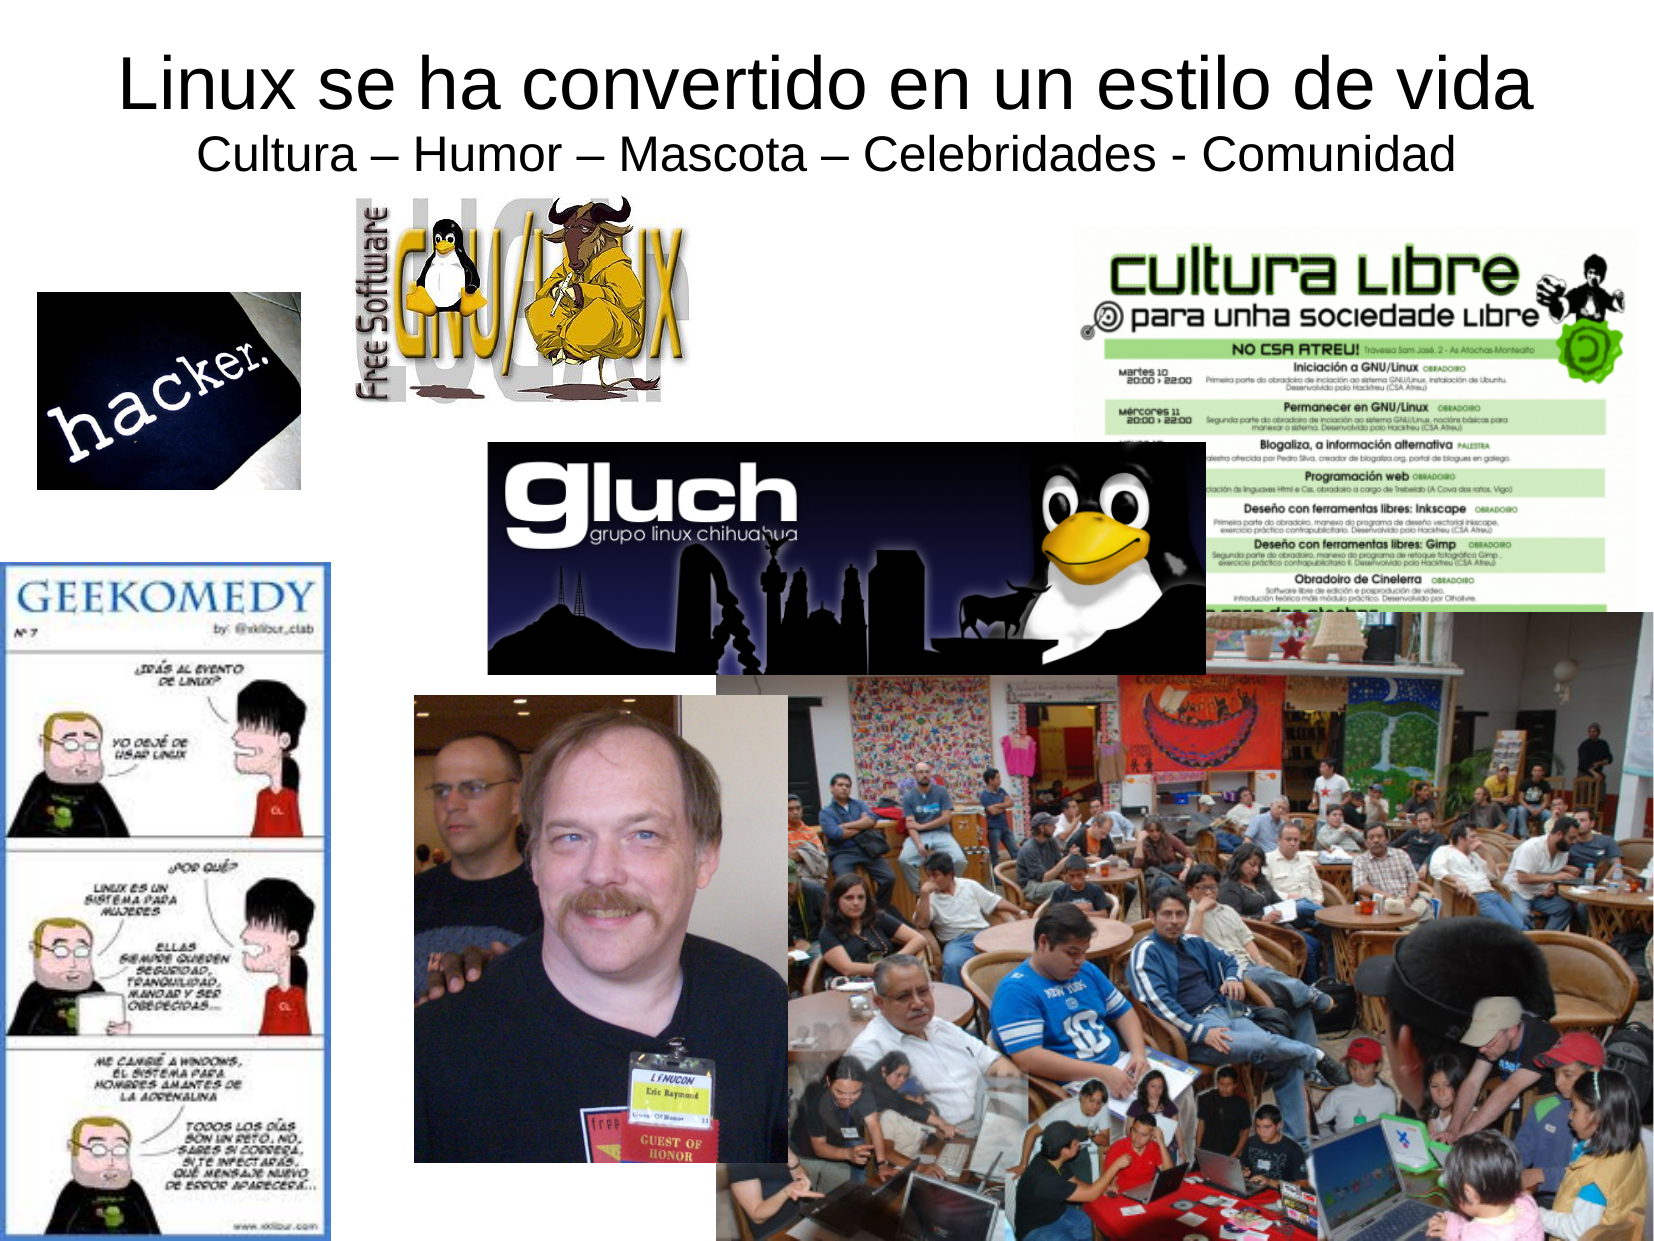

# Linux se ha convertido en un estilo de vida Cultura – Humor – Mascota – Celebridades - Comunidad